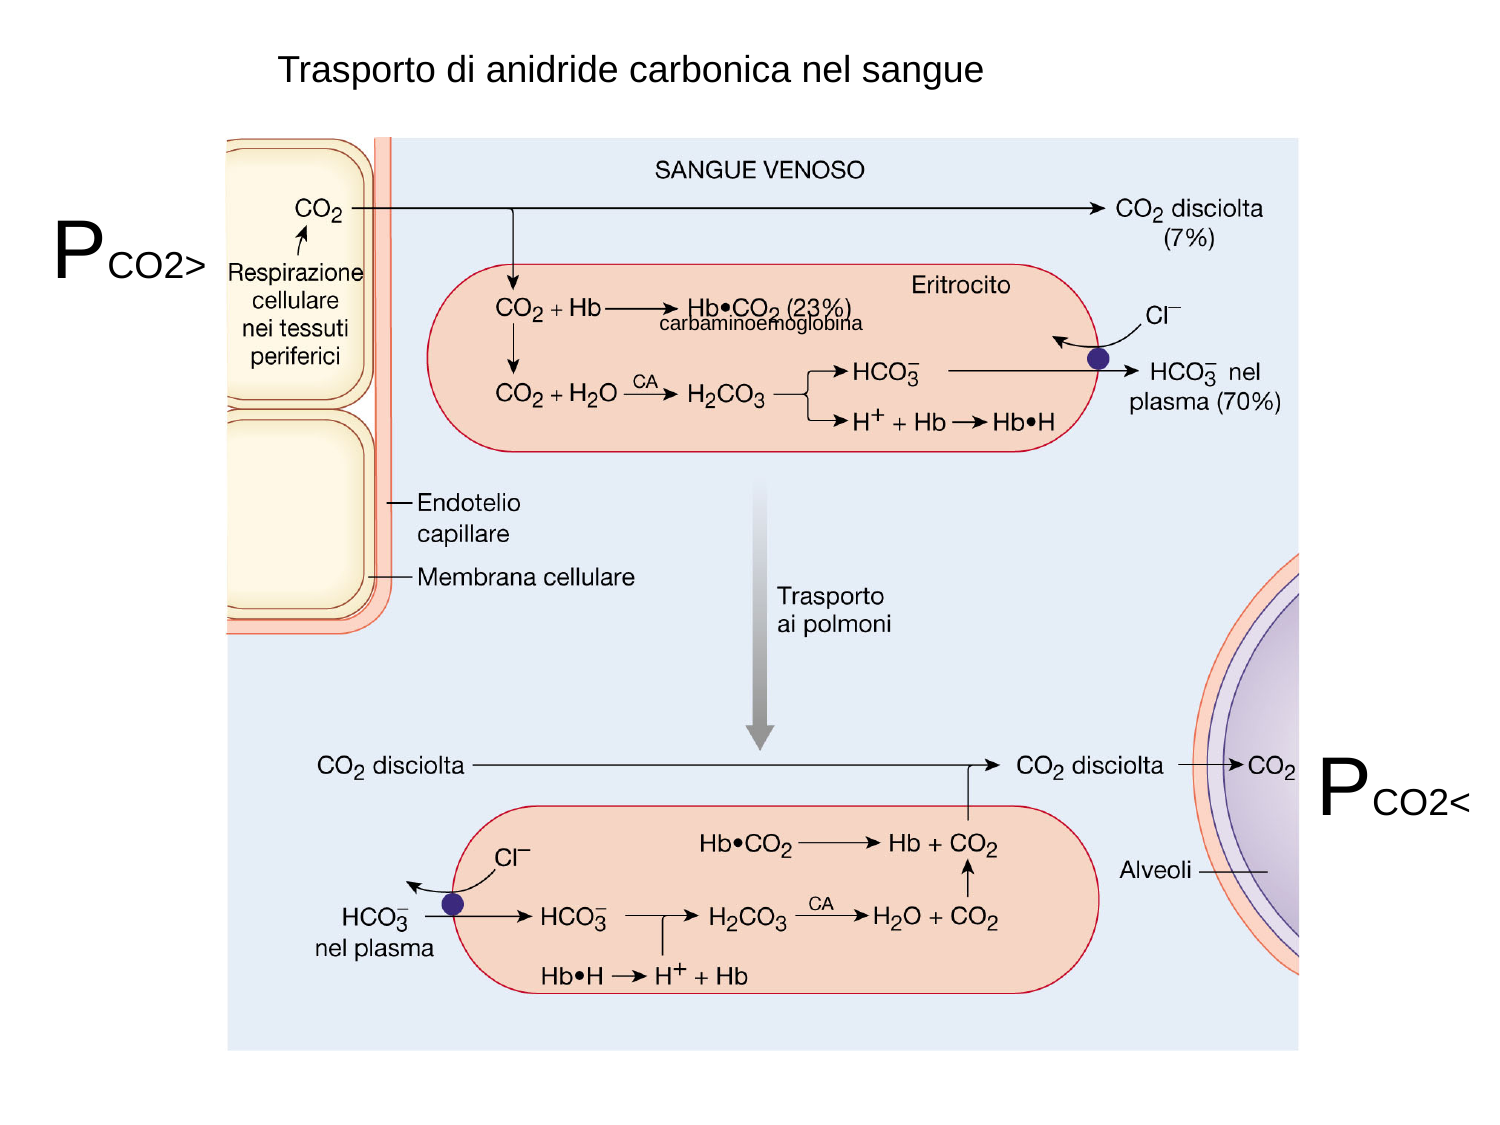

Trasporto di anidride carbonica nel sangue
PCO2>
carbaminoemoglobina
PCO2<